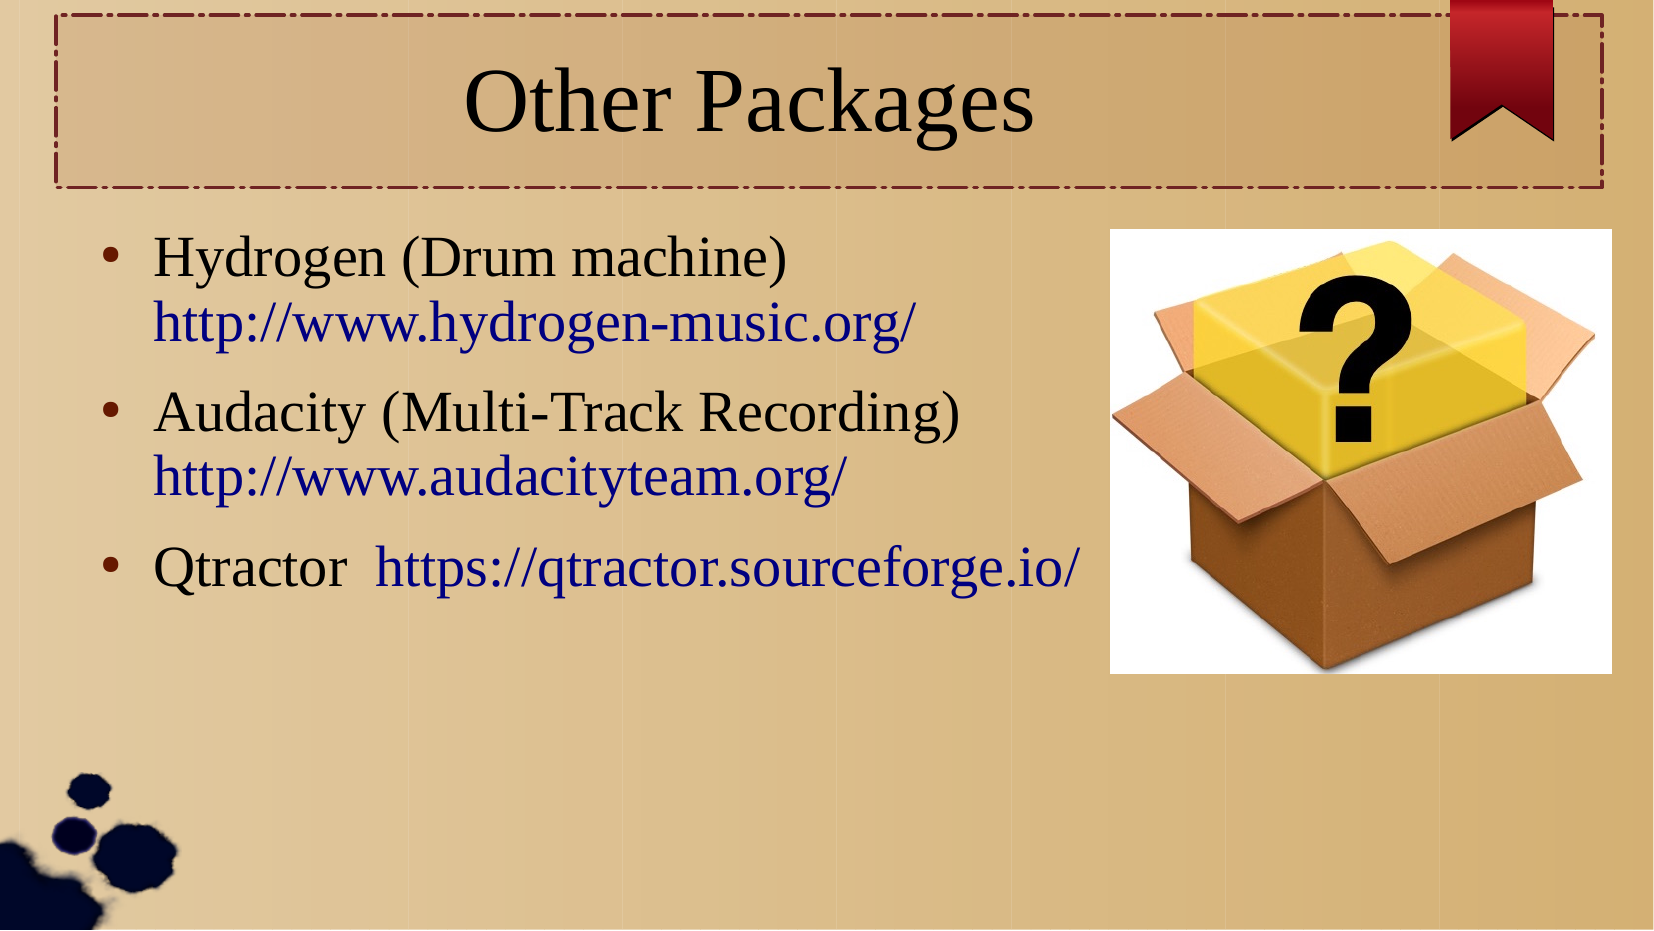

# Other Packages
Hydrogen (Drum machine)		http://www.hydrogen-music.org/
Audacity (Multi-Track Recording)	http://www.audacityteam.org/
Qtractor	https://qtractor.sourceforge.io/